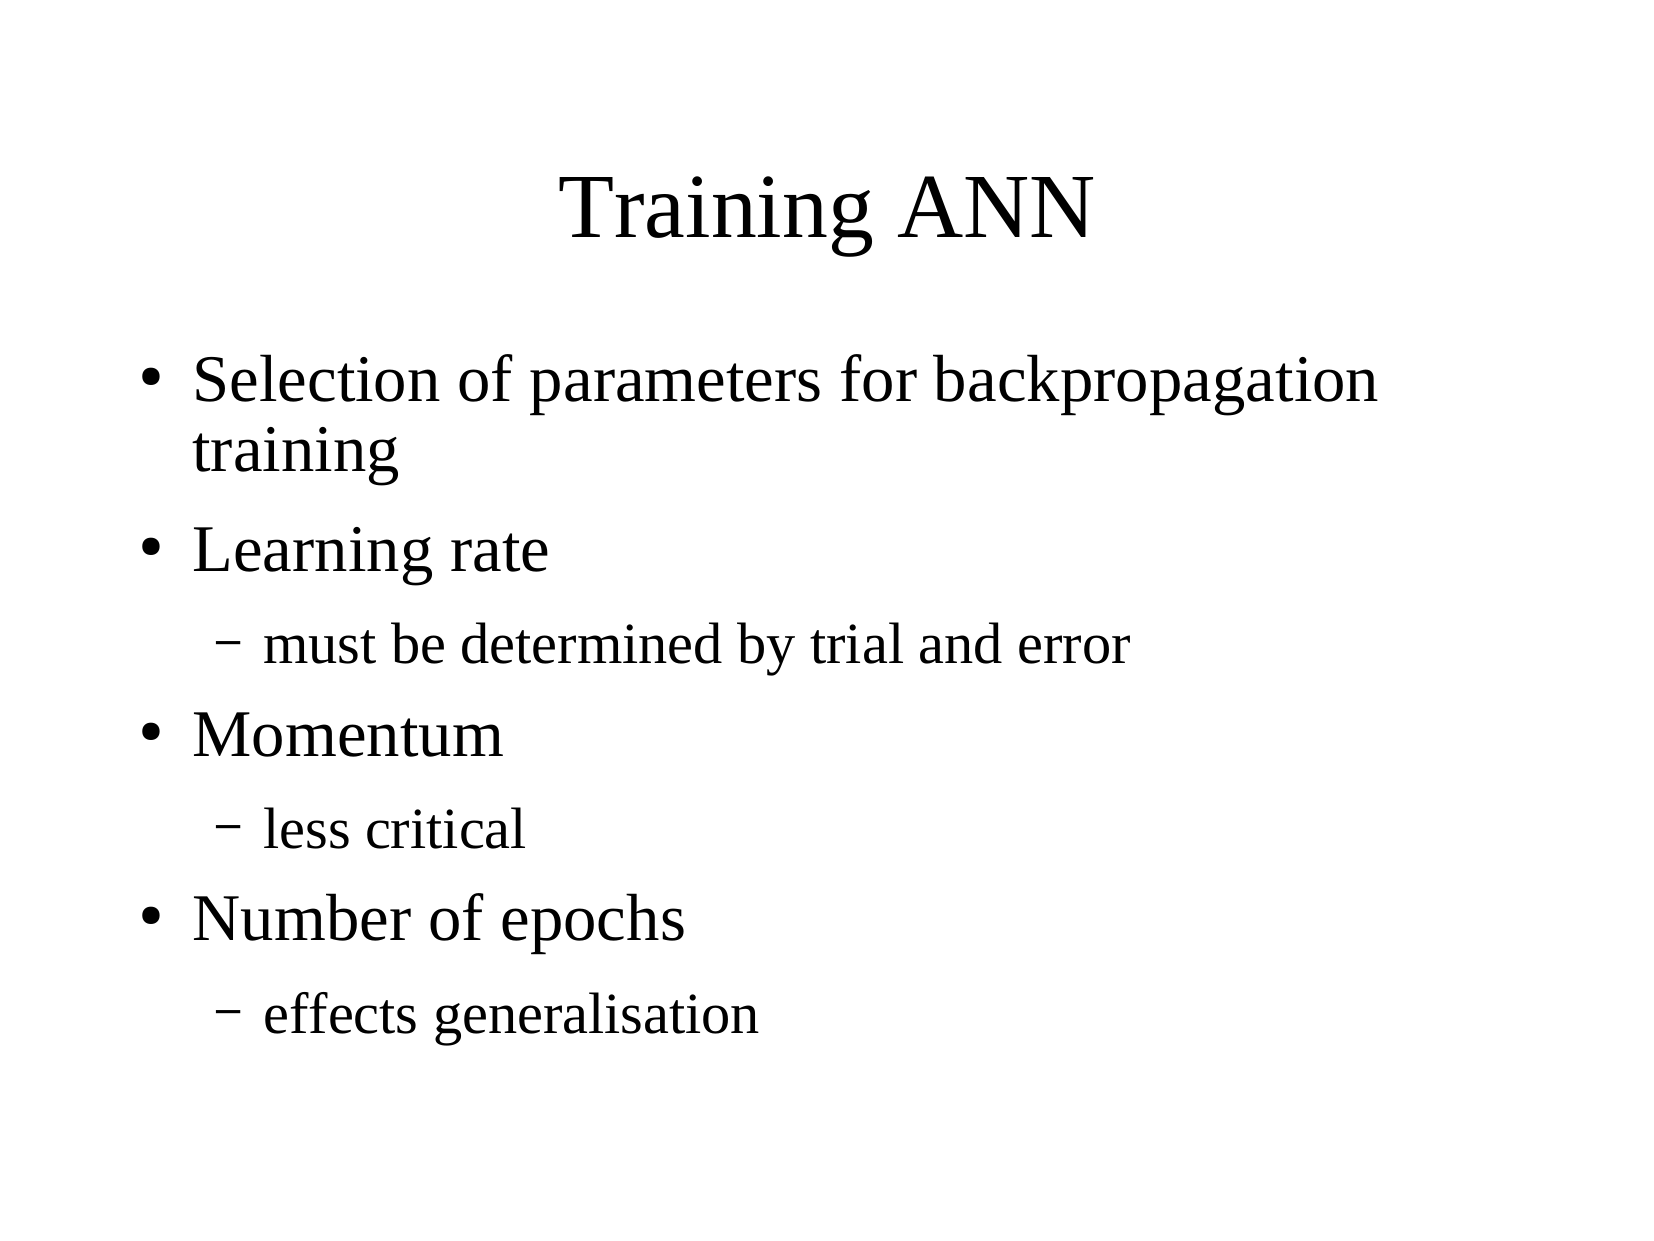

# Training ANN
Selection of parameters for backpropagation training
Learning rate
must be determined by trial and error
Momentum
less critical
Number of epochs
effects generalisation